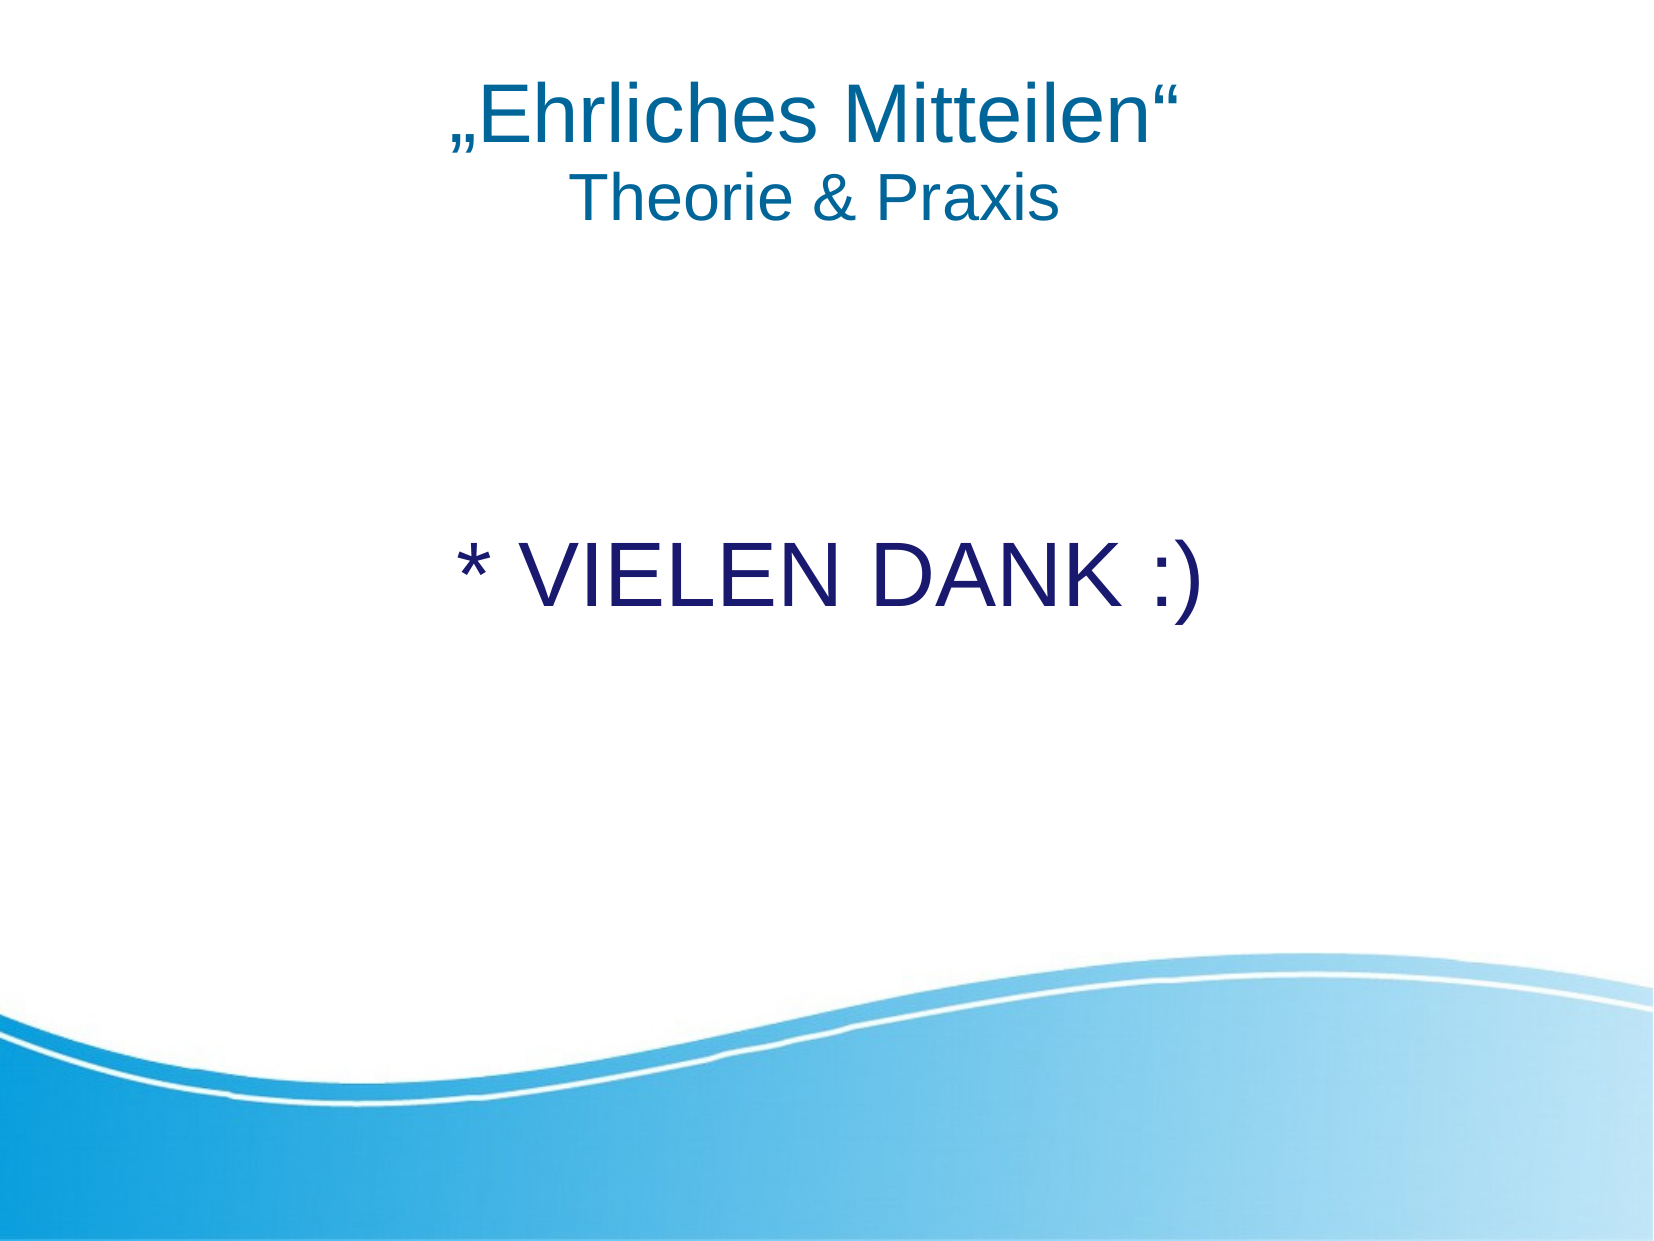

# „Ehrliches Mitteilen“ Theorie & Praxis
 * VIELEN DANK :)